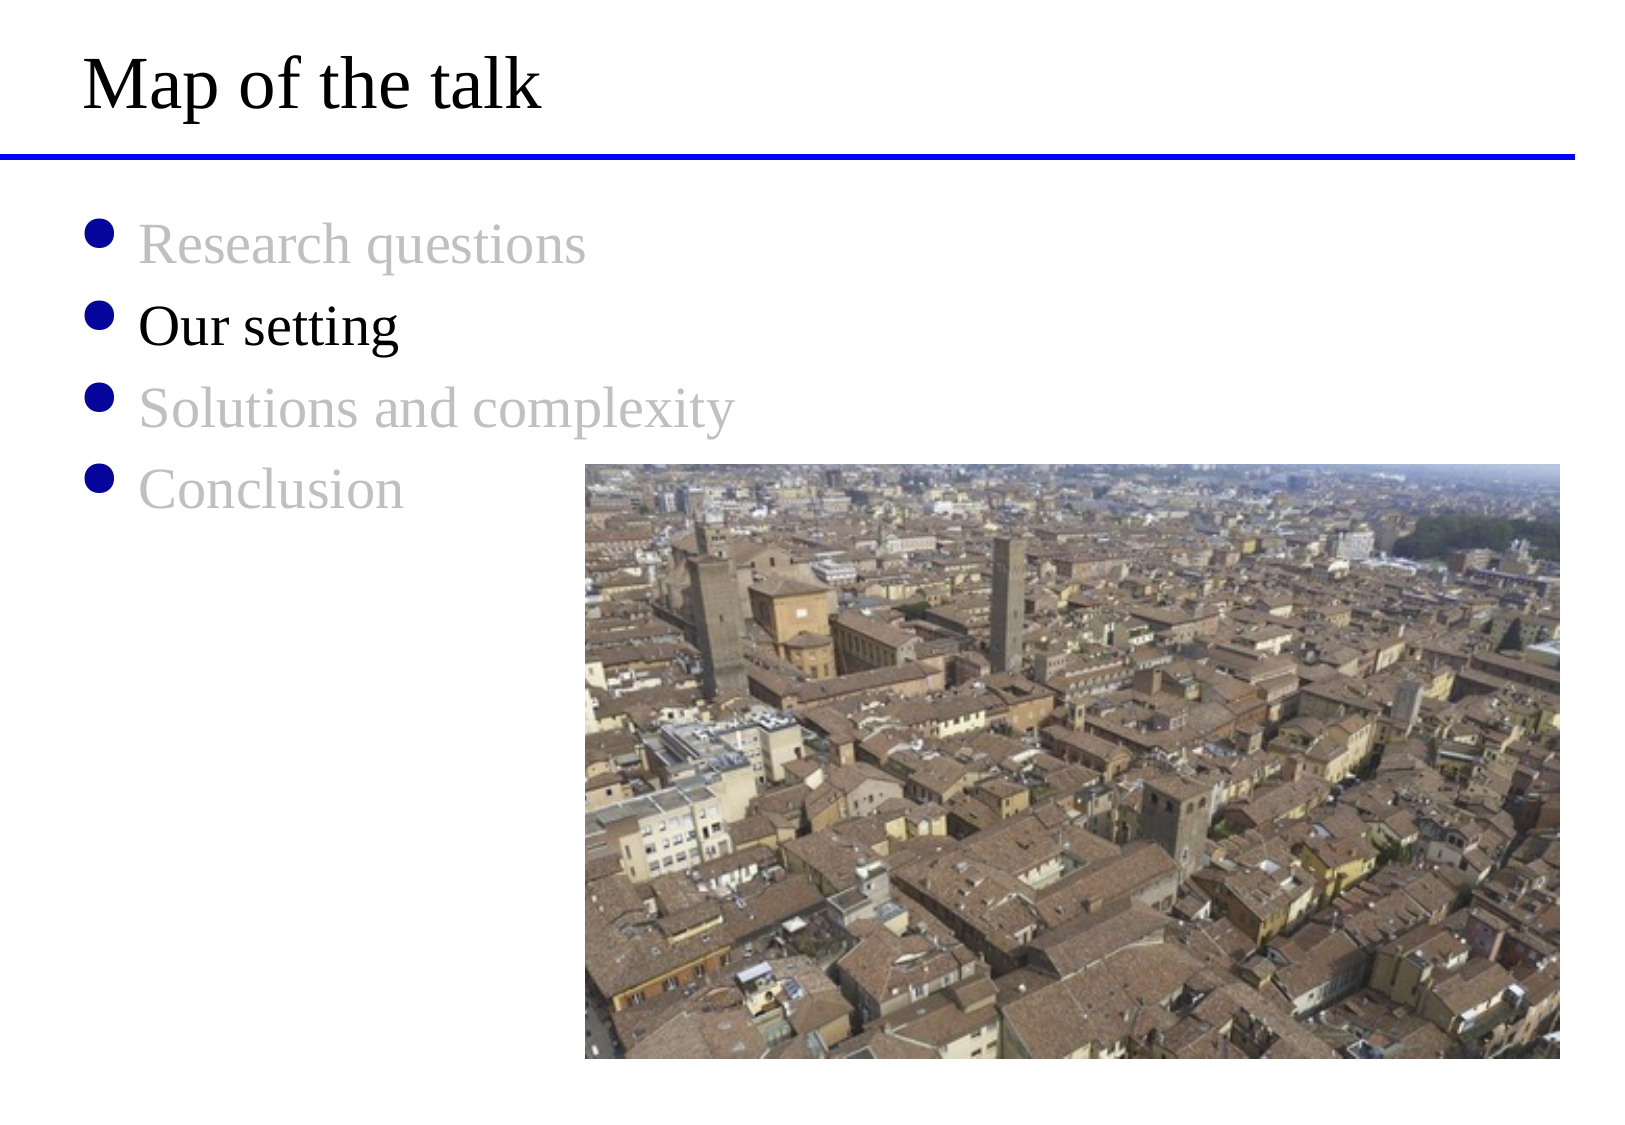

# Map of the talk
Research questions
Our setting
Solutions and complexity
Conclusion